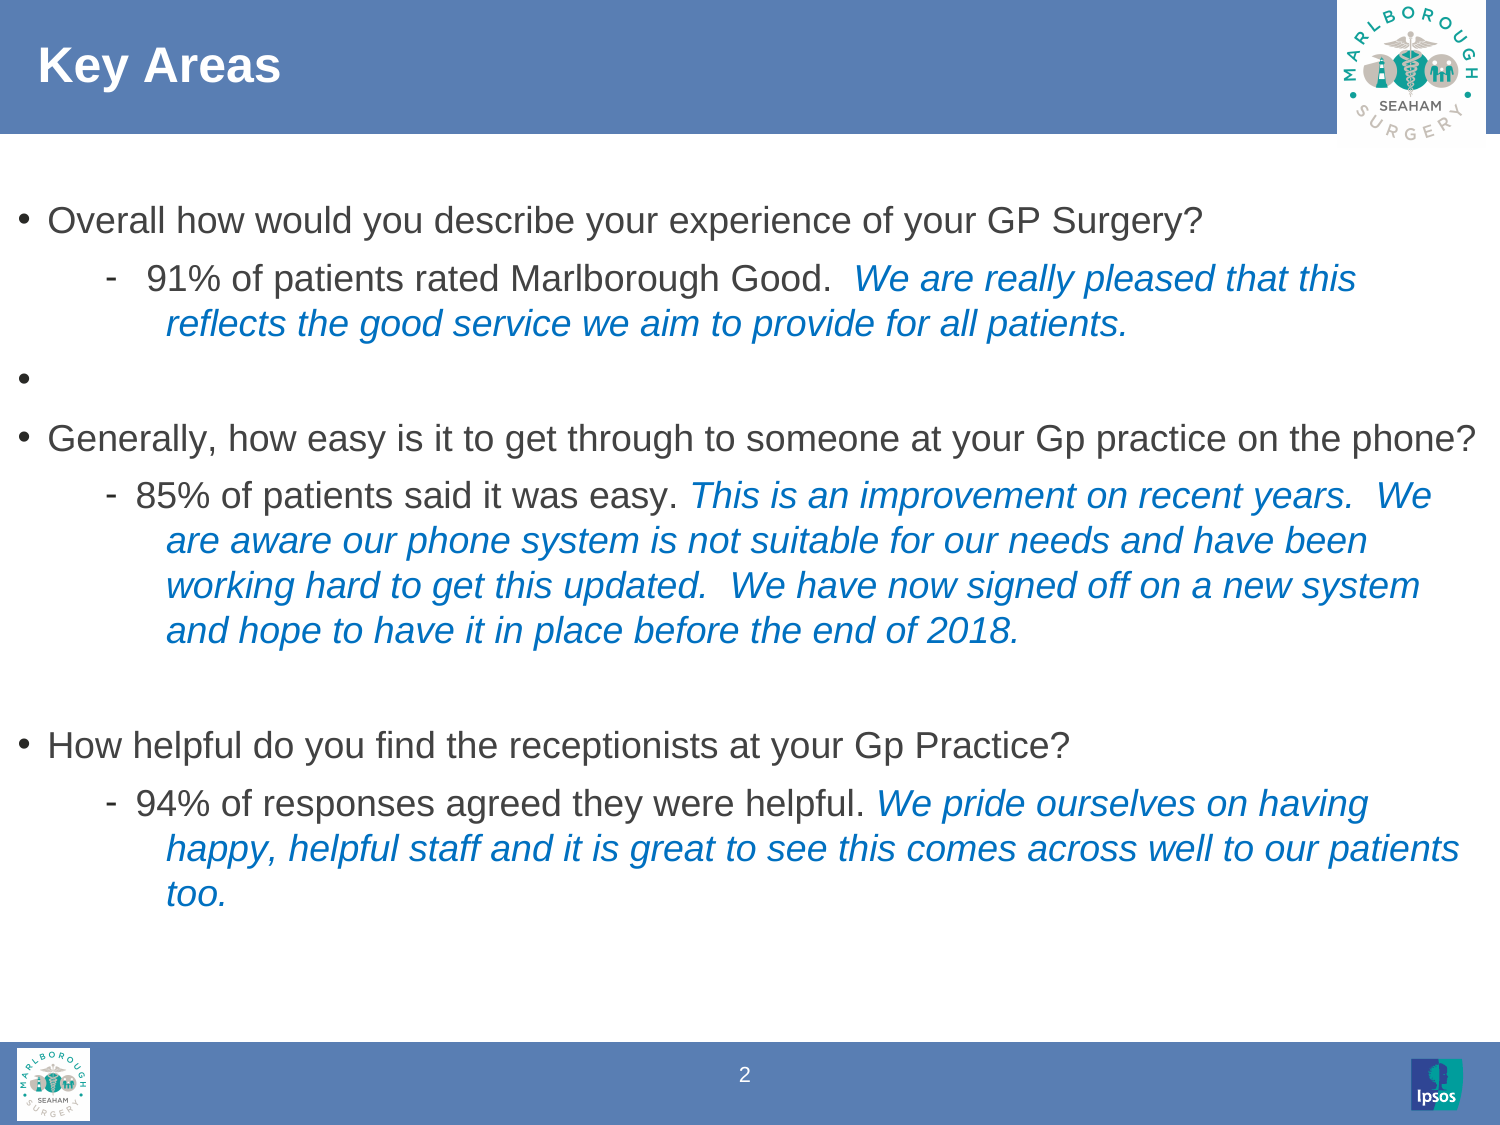

# Key Areas
### Chart: Ipsos Ribbon Rules
| Category | Series1 |
|---|---|
| 1 | 0.0 |38
Overall how would you describe your experience of your GP Surgery?
 91% of patients rated Marlborough Good. We are really pleased that this reflects the good service we aim to provide for all patients.
Generally, how easy is it to get through to someone at your Gp practice on the phone?
85% of patients said it was easy. This is an improvement on recent years. We are aware our phone system is not suitable for our needs and have been working hard to get this updated. We have now signed off on a new system and hope to have it in place before the end of 2018.
How helpful do you find the receptionists at your Gp Practice?
94% of responses agreed they were helpful. We pride ourselves on having happy, helpful staff and it is great to see this comes across well to our patients too.